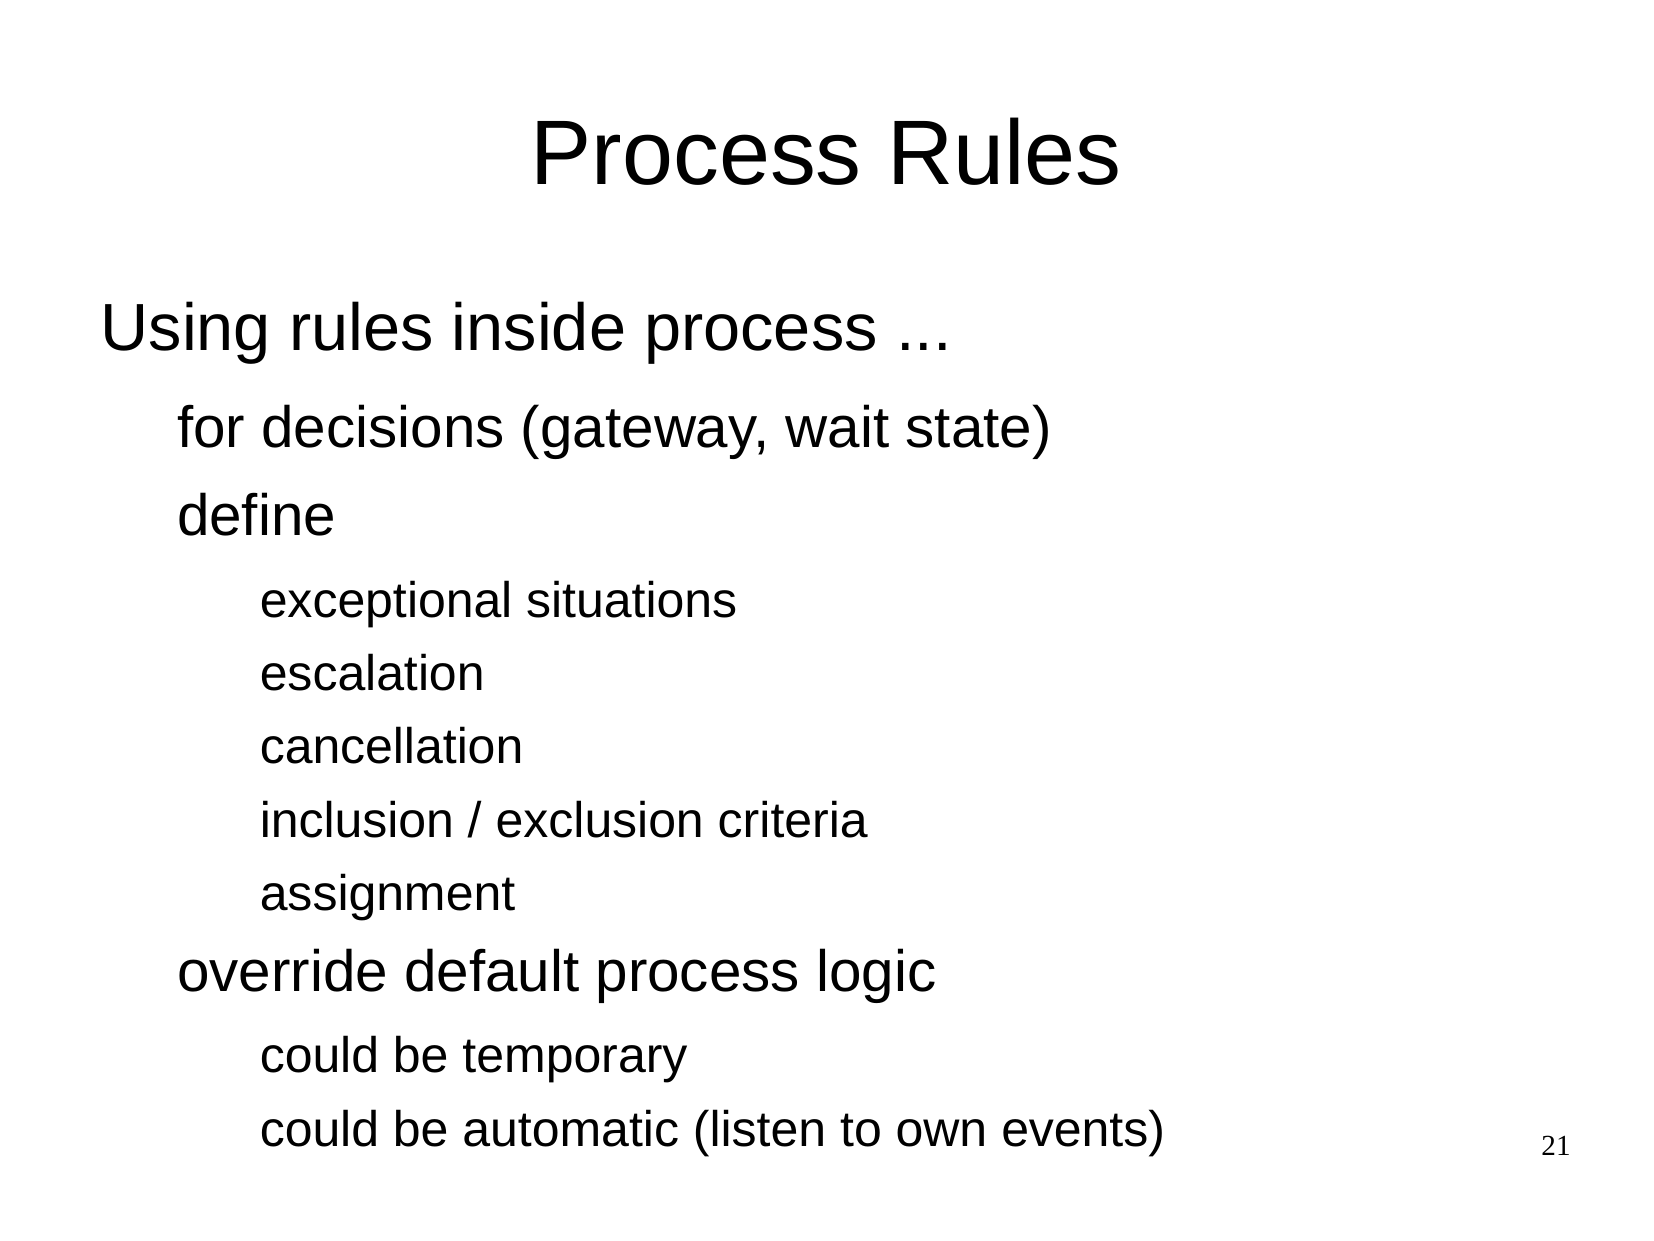

# Process Rules
Using rules inside process ...
for decisions (gateway, wait state)
define
exceptional situations
escalation
cancellation
inclusion / exclusion criteria
assignment
override default process logic
could be temporary
could be automatic (listen to own events)
21